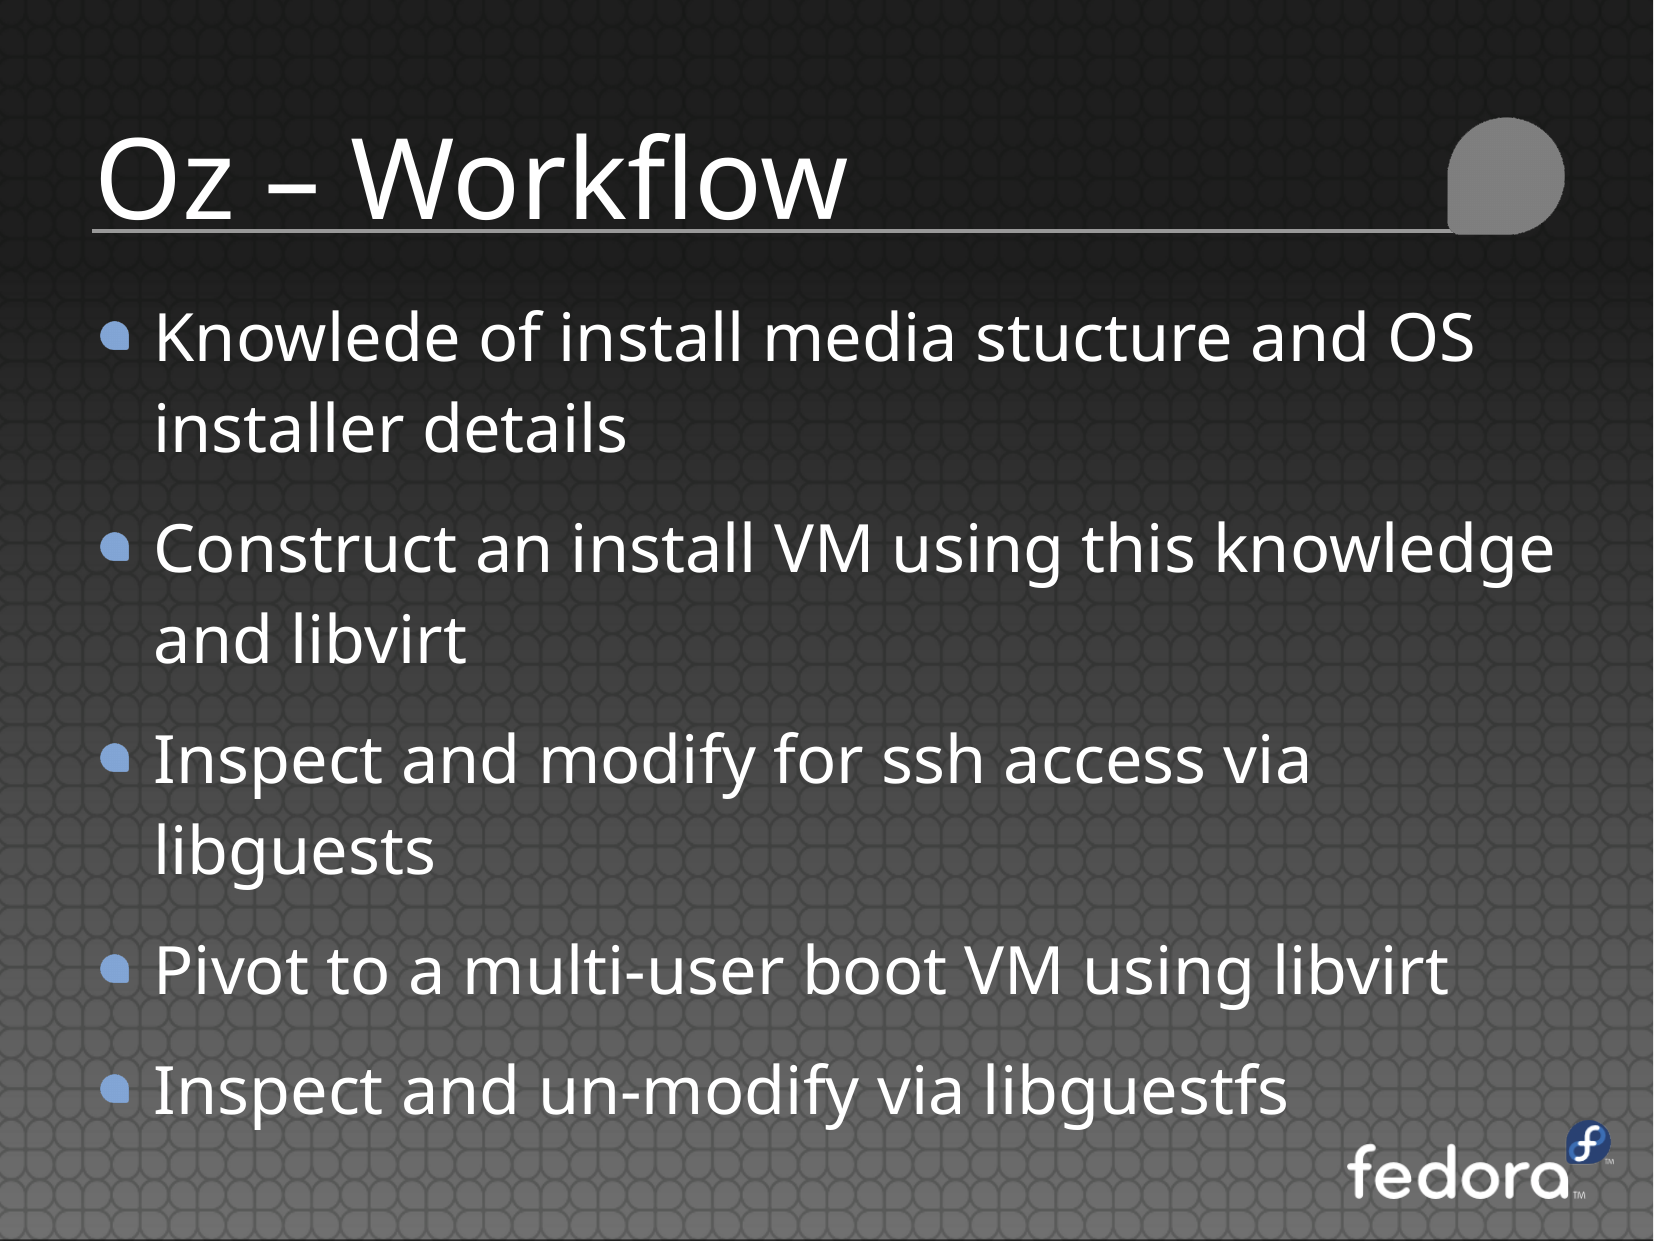

Oz – Workflow
# Knowlede of install media stucture and OS installer details
Construct an install VM using this knowledge and libvirt
Inspect and modify for ssh access via libguests
Pivot to a multi-user boot VM using libvirt
Inspect and un-modify via libguestfs